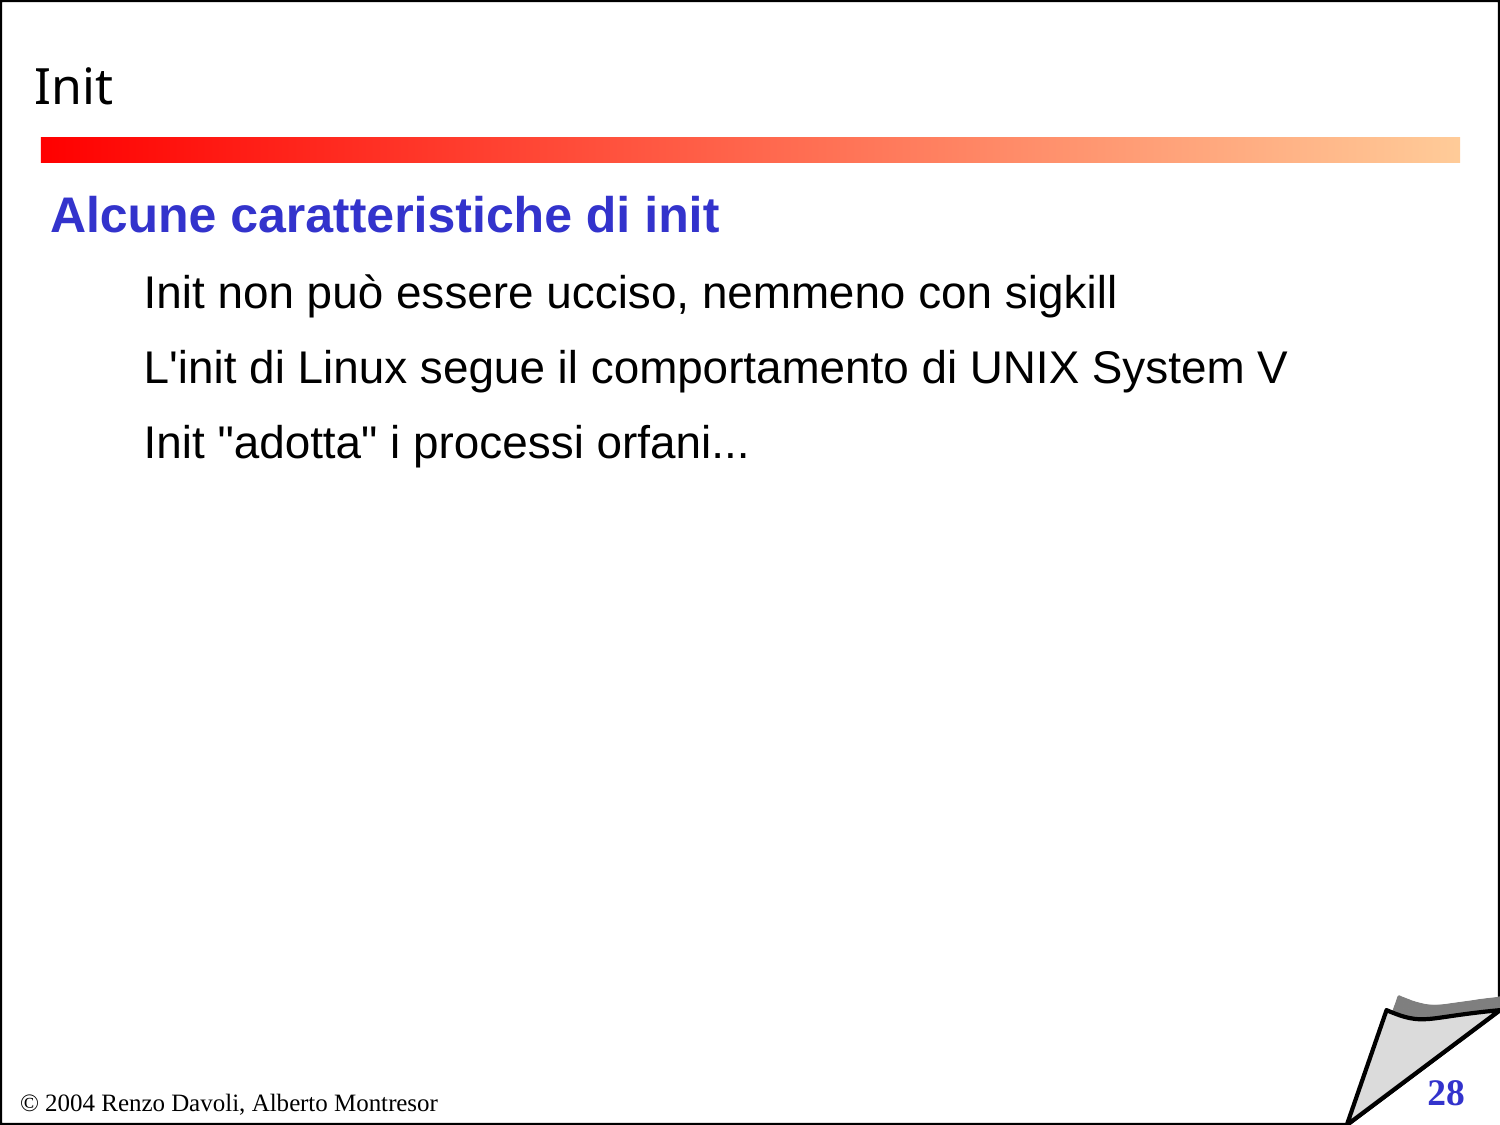

# Init
Alcune caratteristiche di init
Init non può essere ucciso, nemmeno con sigkill
L'init di Linux segue il comportamento di UNIX System V
Init "adotta" i processi orfani...